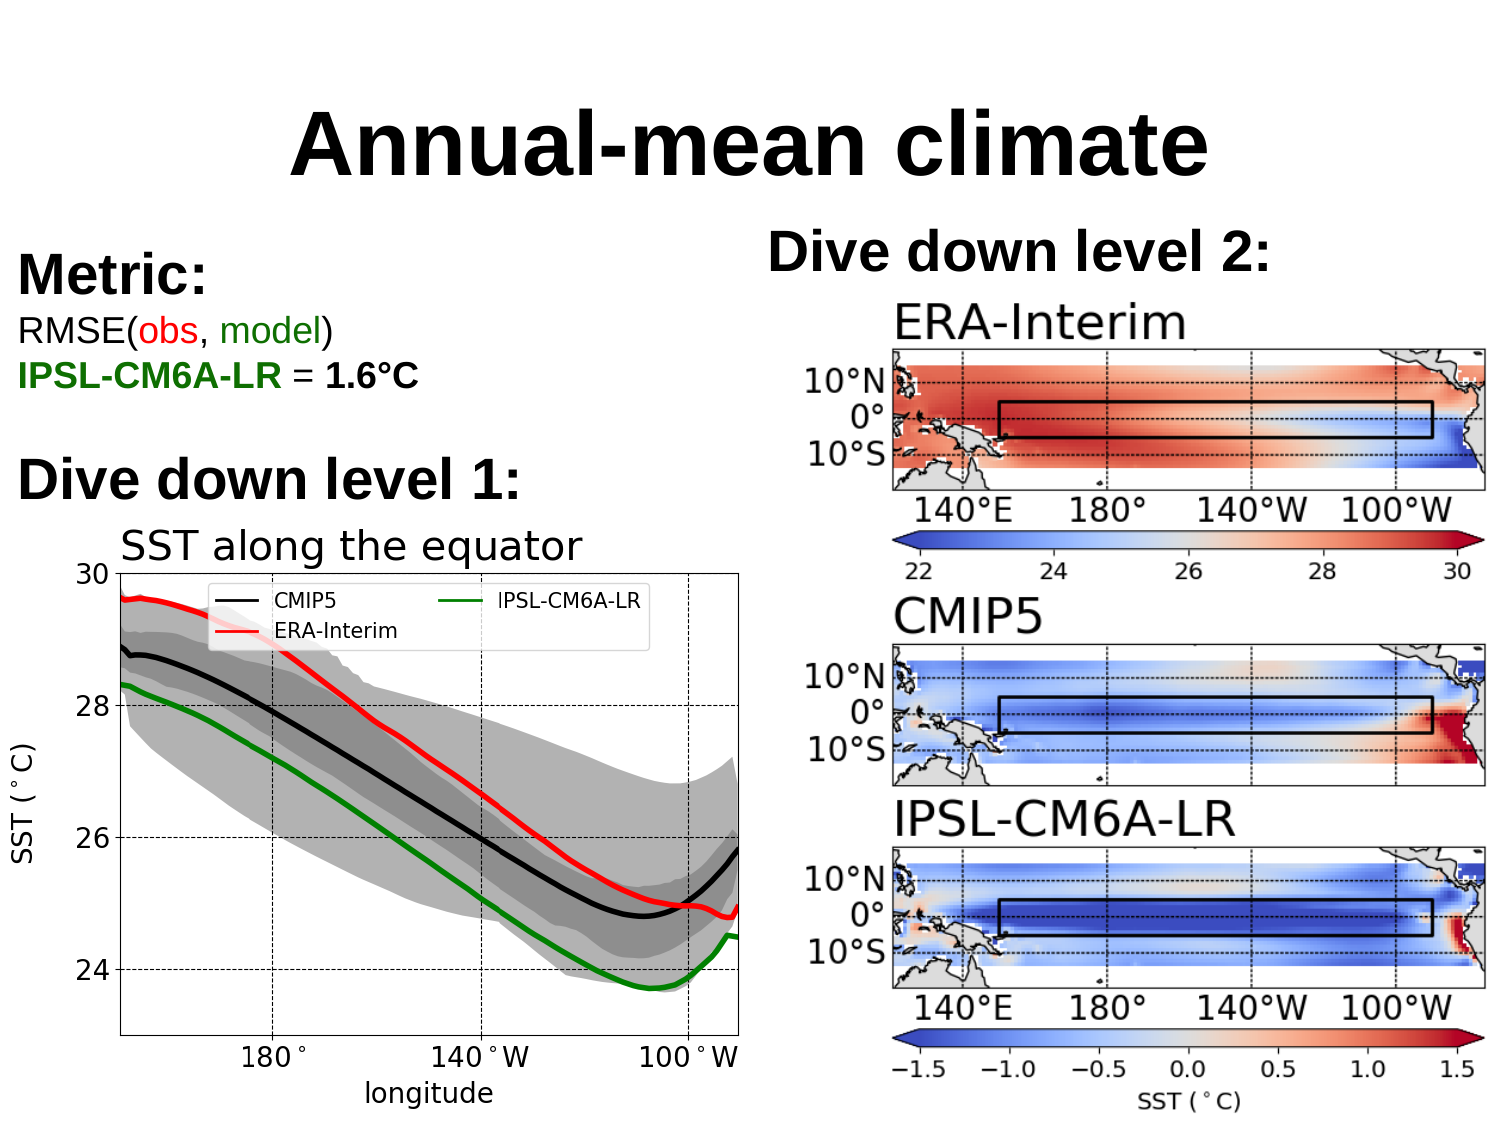

# Annual-mean climate
Dive down level 2:
Metric:
RMSE(obs, model)
IPSL-CM6A-LR = 1.6°C
Dive down level 1: